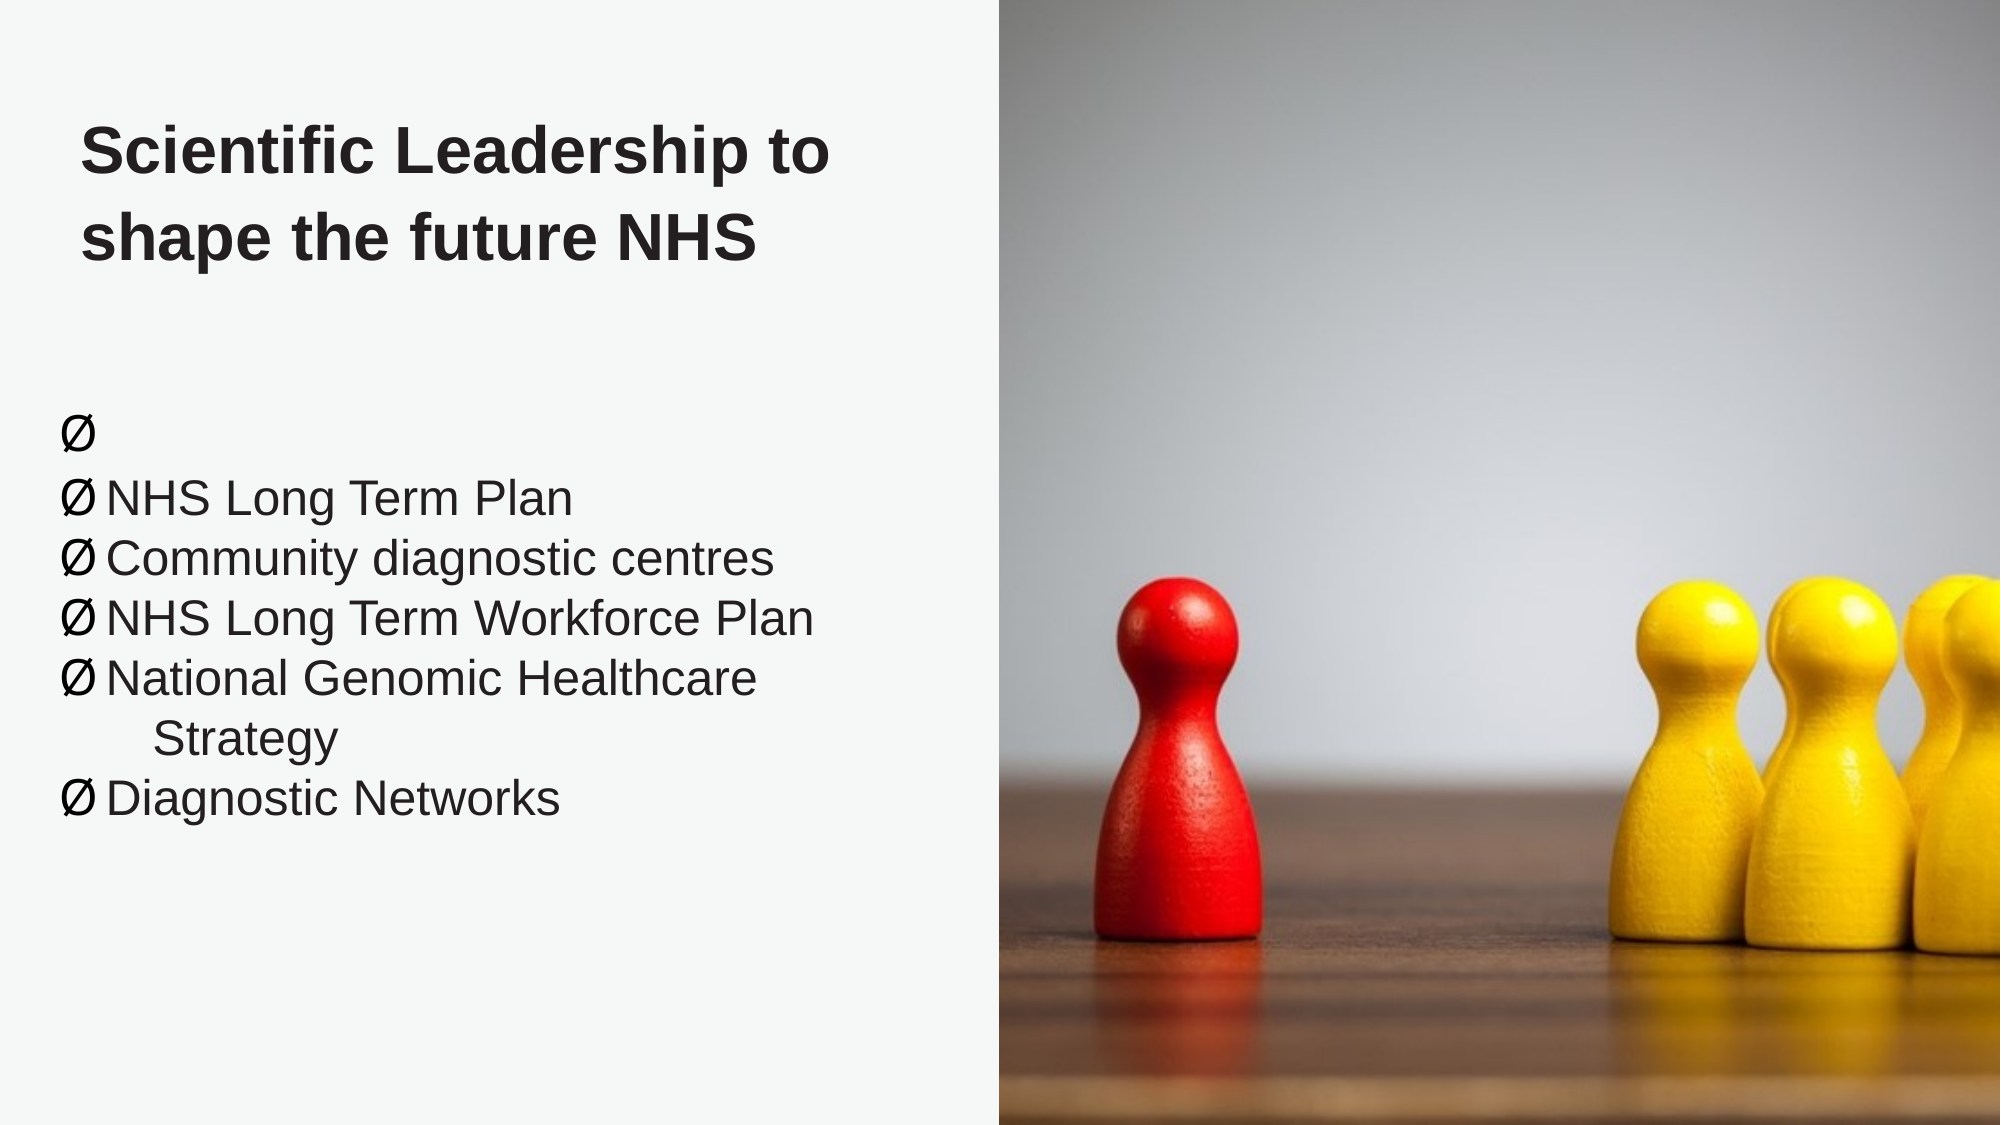

# Scientific Leadership to shape the future NHS
NHS Long Term Plan
Community diagnostic centres
NHS Long Term Workforce Plan
National Genomic Healthcare Strategy
Diagnostic Networks